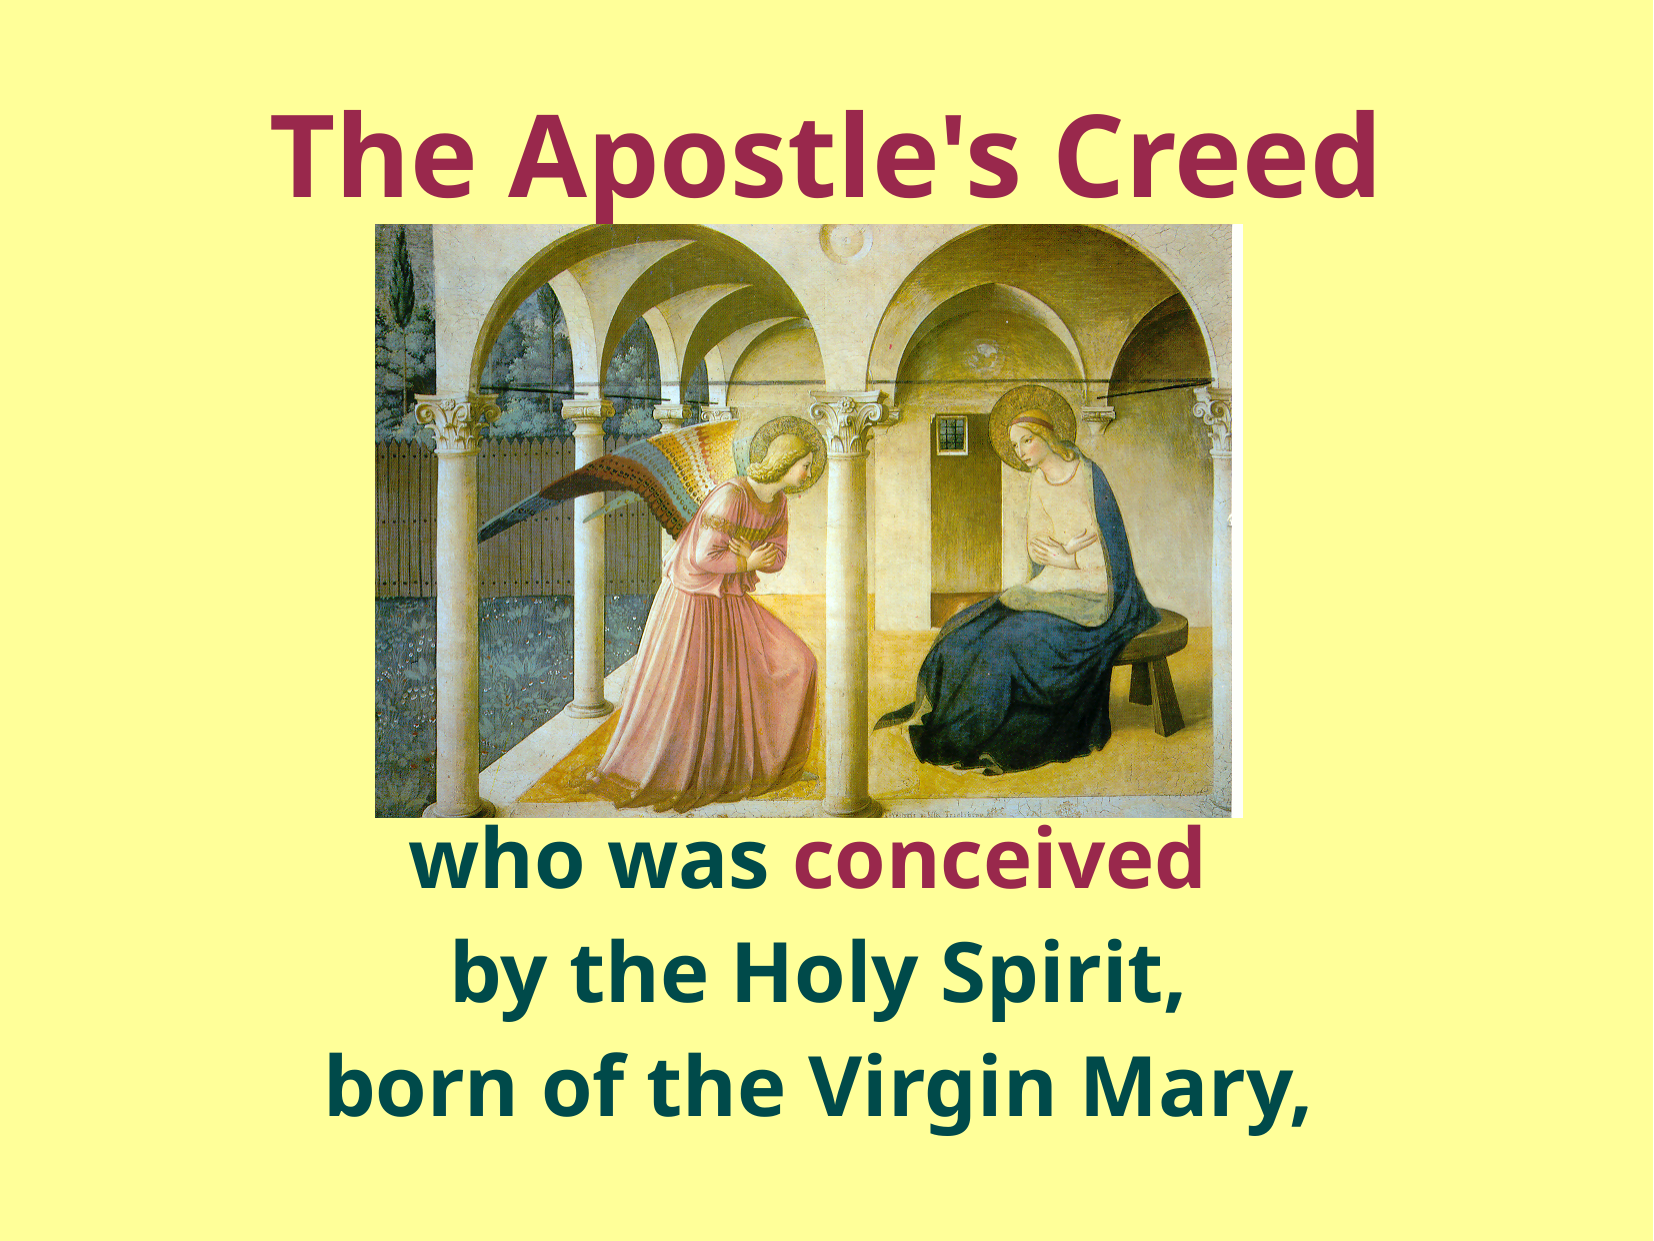

# The Apostle's Creed
who was conceived
by the Holy Spirit,
born of the Virgin Mary,